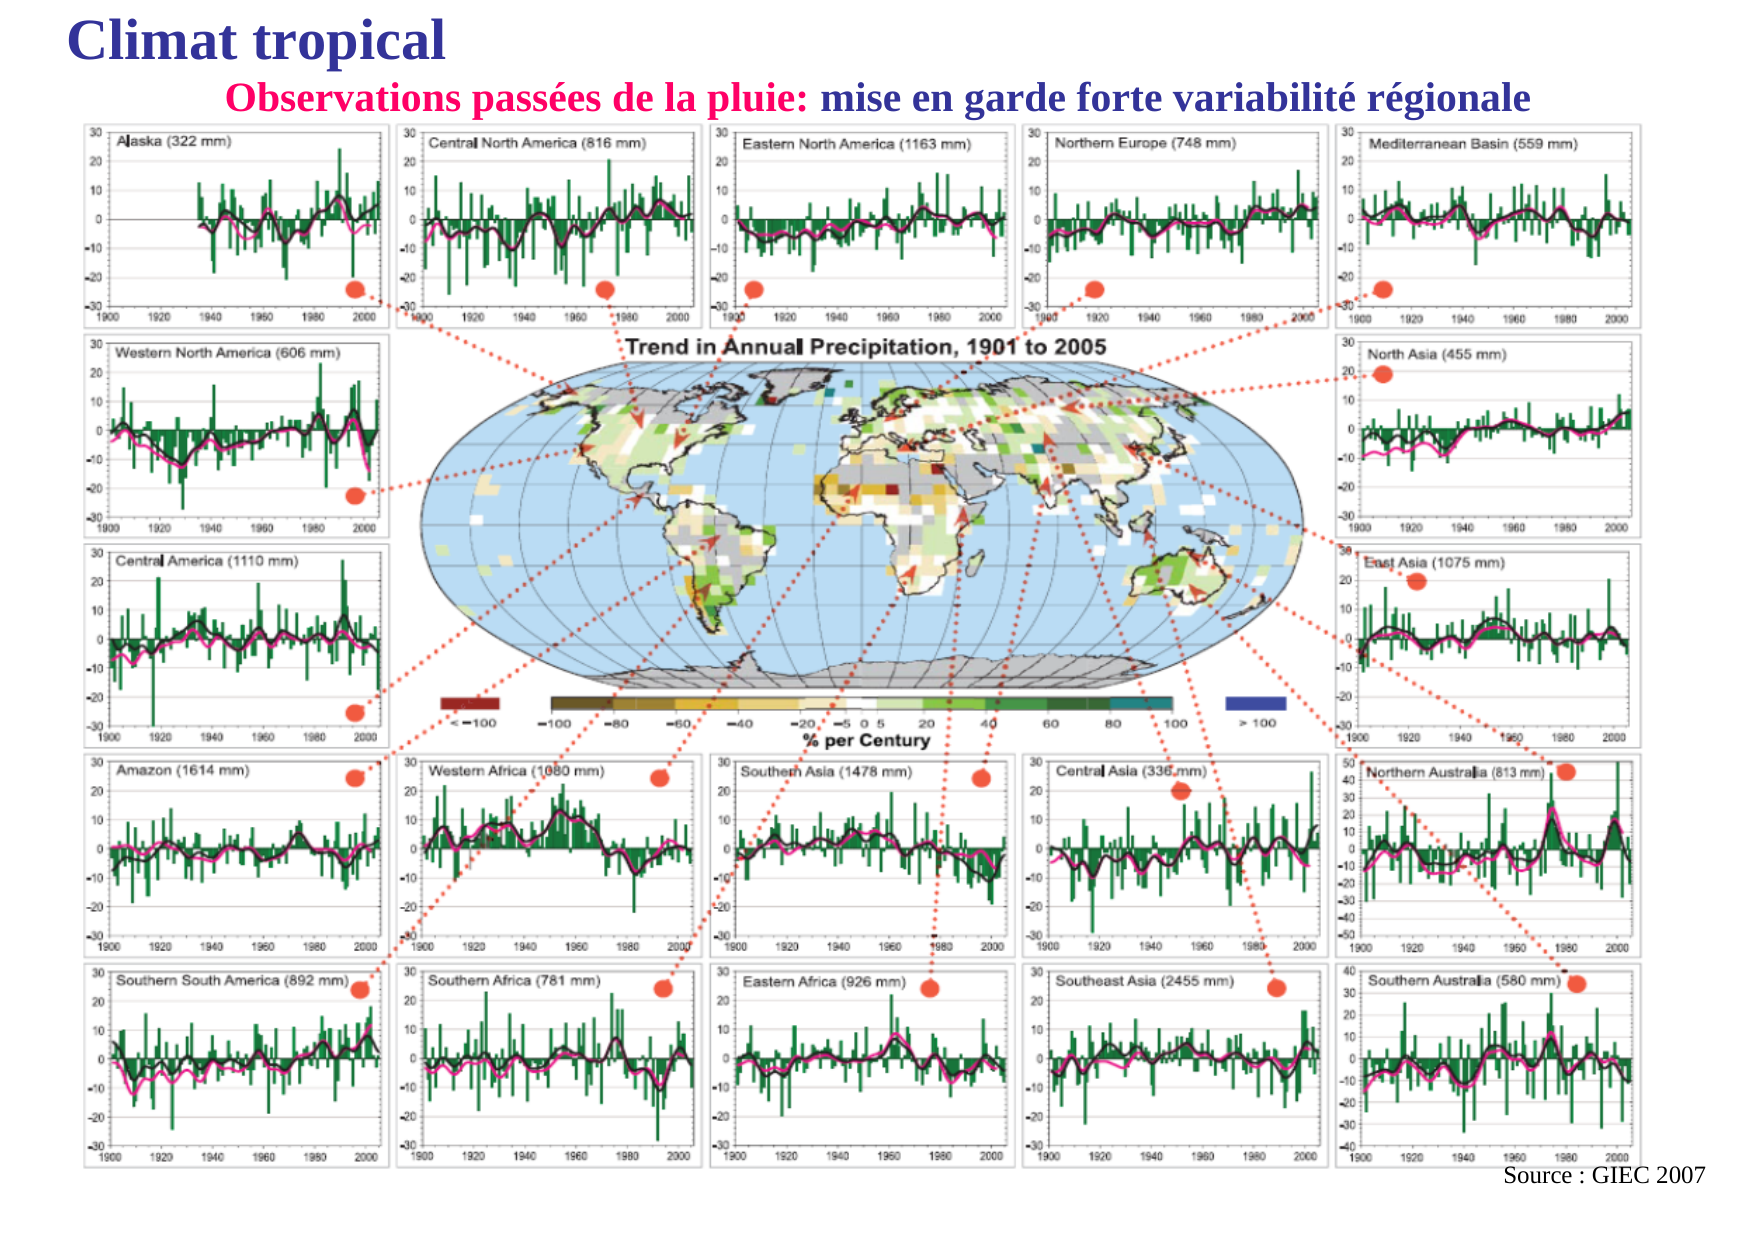

Climat tropical
Observations passées de la pluie: mise en garde forte variabilité régionale
Source : GIEC 2007